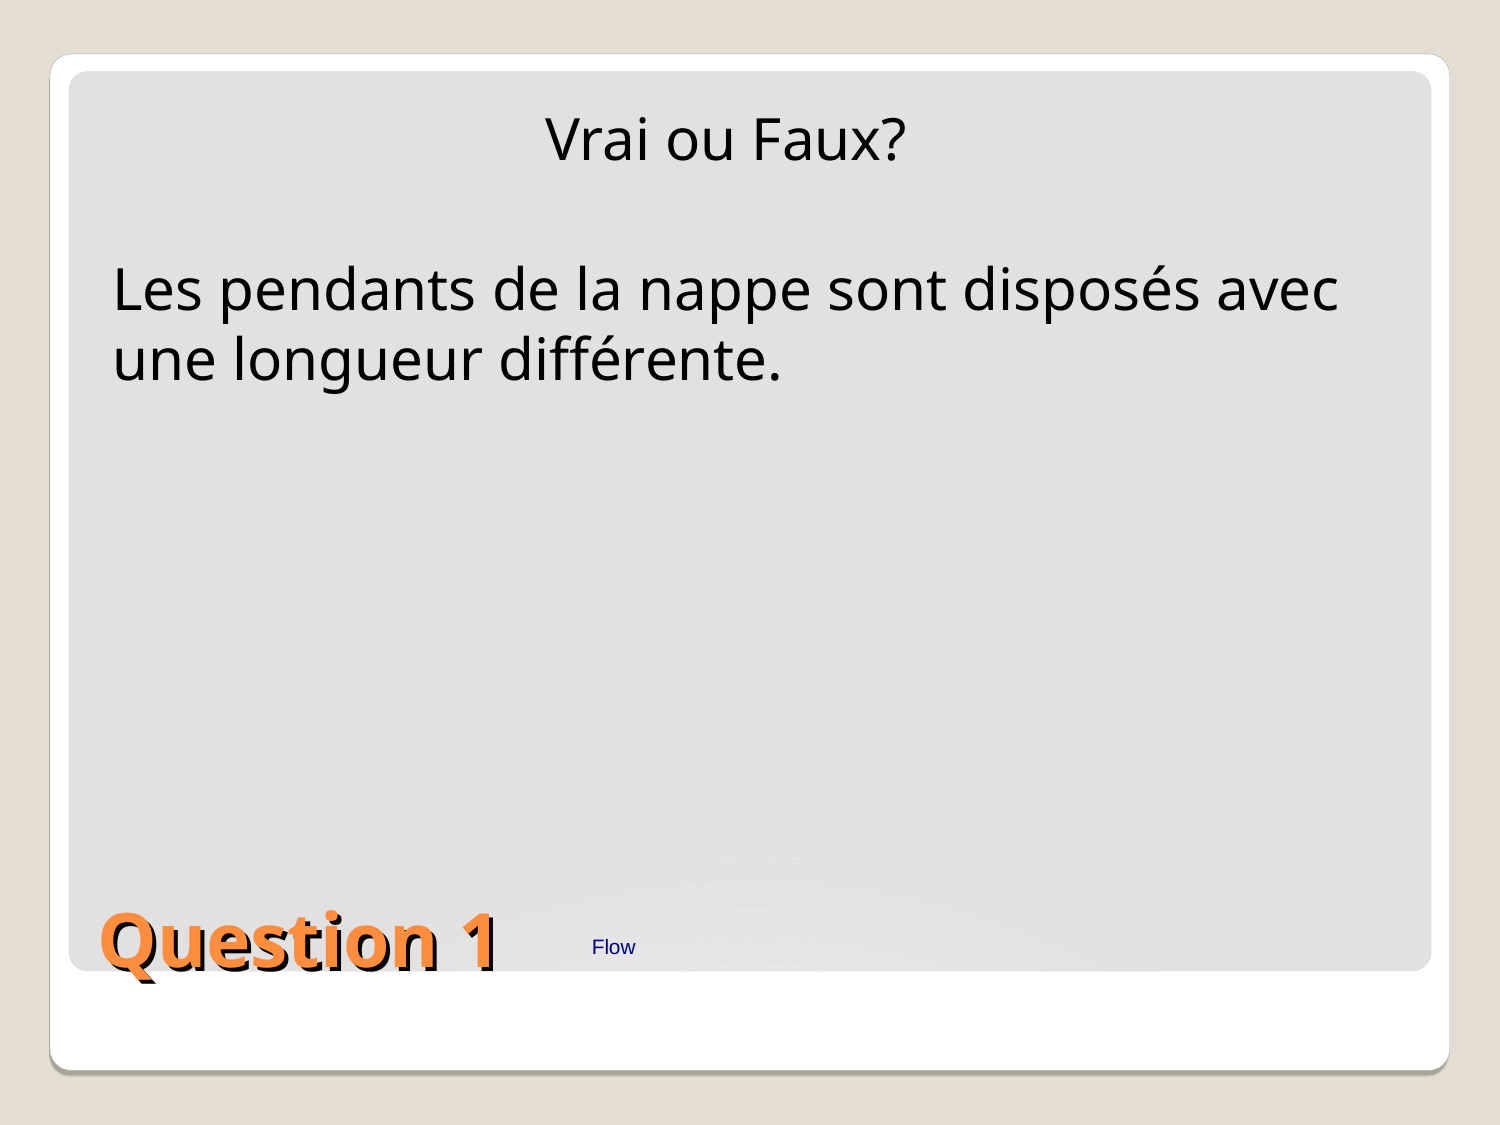

Vrai ou Faux?
Les pendants de la nappe sont disposés avec une longueur différente.
# Question 1
Flow